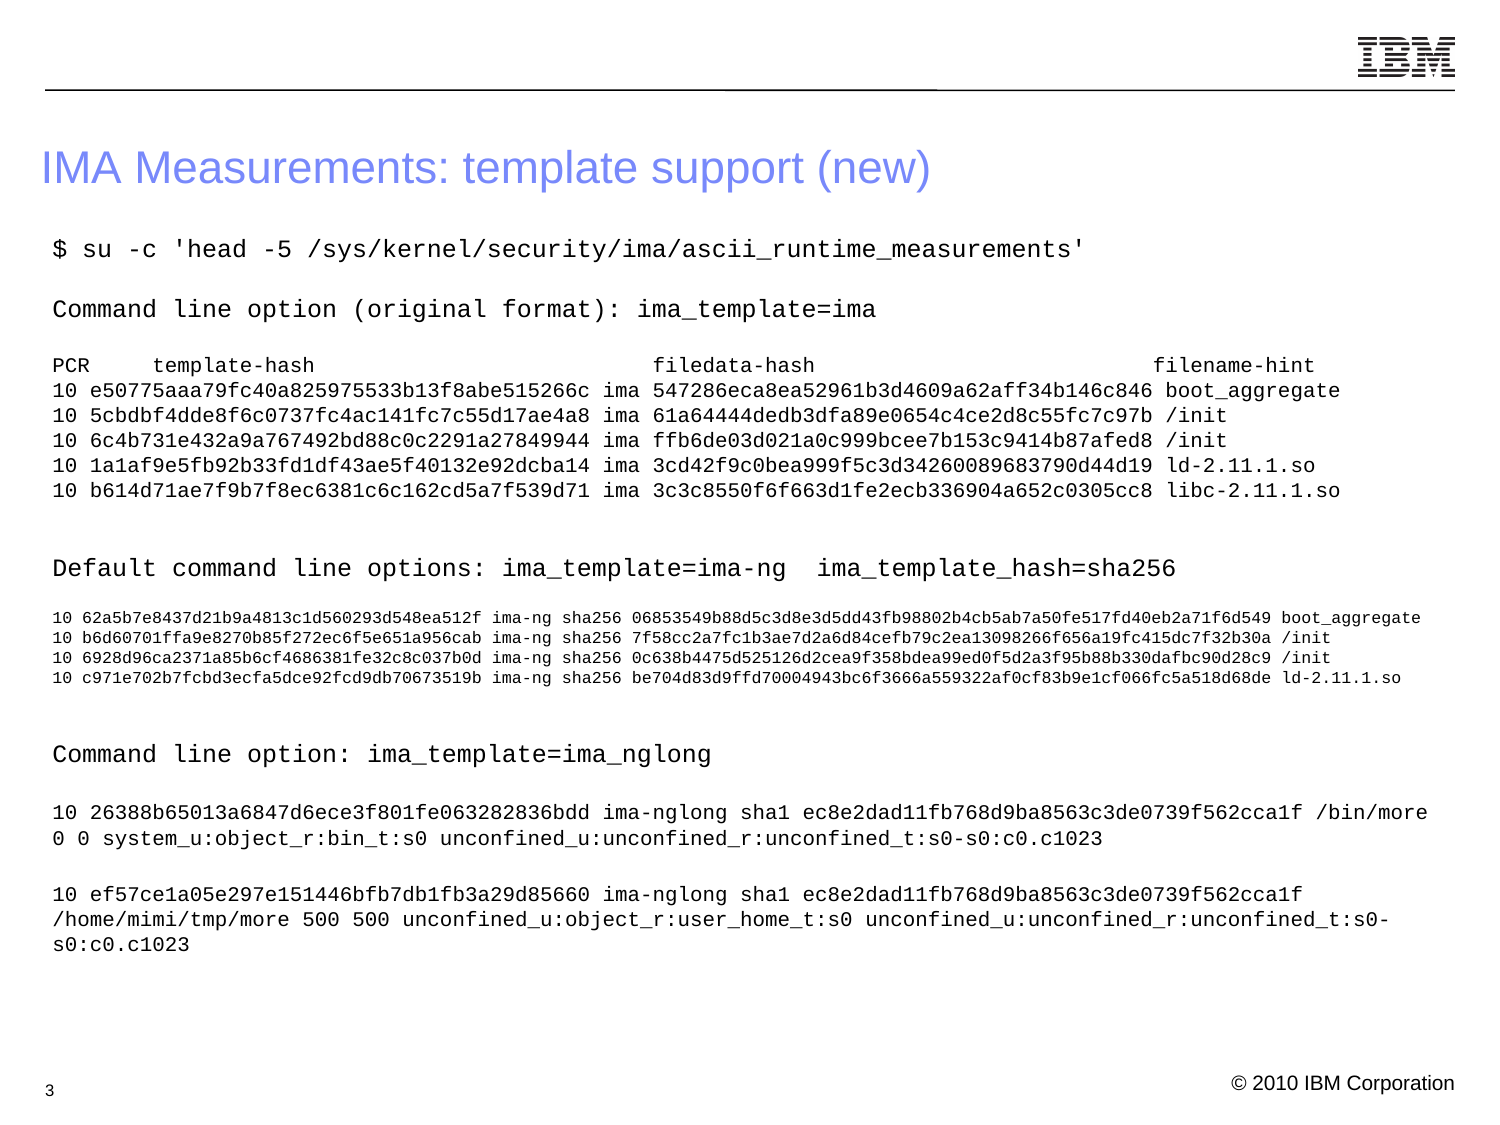

# IMA Measurements: template support (new)
$ su -c 'head -5 /sys/kernel/security/ima/ascii_runtime_measurements'
Command line option (original format): ima_template=ima
PCR template-hash filedata-hash filename-hint
10 e50775aaa79fc40a825975533b13f8abe515266c ima 547286eca8ea52961b3d4609a62aff34b146c846 boot_aggregate
10 5cbdbf4dde8f6c0737fc4ac141fc7c55d17ae4a8 ima 61a64444dedb3dfa89e0654c4ce2d8c55fc7c97b /init
10 6c4b731e432a9a767492bd88c0c2291a27849944 ima ffb6de03d021a0c999bcee7b153c9414b87afed8 /init
10 1a1af9e5fb92b33fd1df43ae5f40132e92dcba14 ima 3cd42f9c0bea999f5c3d34260089683790d44d19 ld-2.11.1.so
10 b614d71ae7f9b7f8ec6381c6c162cd5a7f539d71 ima 3c3c8550f6f663d1fe2ecb336904a652c0305cc8 libc-2.11.1.so
Default command line options: ima_template=ima-ng ima_template_hash=sha256
10 62a5b7e8437d21b9a4813c1d560293d548ea512f ima-ng sha256 06853549b88d5c3d8e3d5dd43fb98802b4cb5ab7a50fe517fd40eb2a71f6d549 boot_aggregate
10 b6d60701ffa9e8270b85f272ec6f5e651a956cab ima-ng sha256 7f58cc2a7fc1b3ae7d2a6d84cefb79c2ea13098266f656a19fc415dc7f32b30a /init
10 6928d96ca2371a85b6cf4686381fe32c8c037b0d ima-ng sha256 0c638b4475d525126d2cea9f358bdea99ed0f5d2a3f95b88b330dafbc90d28c9 /init
10 c971e702b7fcbd3ecfa5dce92fcd9db70673519b ima-ng sha256 be704d83d9ffd70004943bc6f3666a559322af0cf83b9e1cf066fc5a518d68de ld-2.11.1.so
Command line option: ima_template=ima_nglong
10 26388b65013a6847d6ece3f801fe063282836bdd ima-nglong sha1 ec8e2dad11fb768d9ba8563c3de0739f562cca1f /bin/more 0 0 system_u:object_r:bin_t:s0 unconfined_u:unconfined_r:unconfined_t:s0-s0:c0.c1023
10 ef57ce1a05e297e151446bfb7db1fb3a29d85660 ima-nglong sha1 ec8e2dad11fb768d9ba8563c3de0739f562cca1f /home/mimi/tmp/more 500 500 unconfined_u:object_r:user_home_t:s0 unconfined_u:unconfined_r:unconfined_t:s0-s0:c0.c1023
3